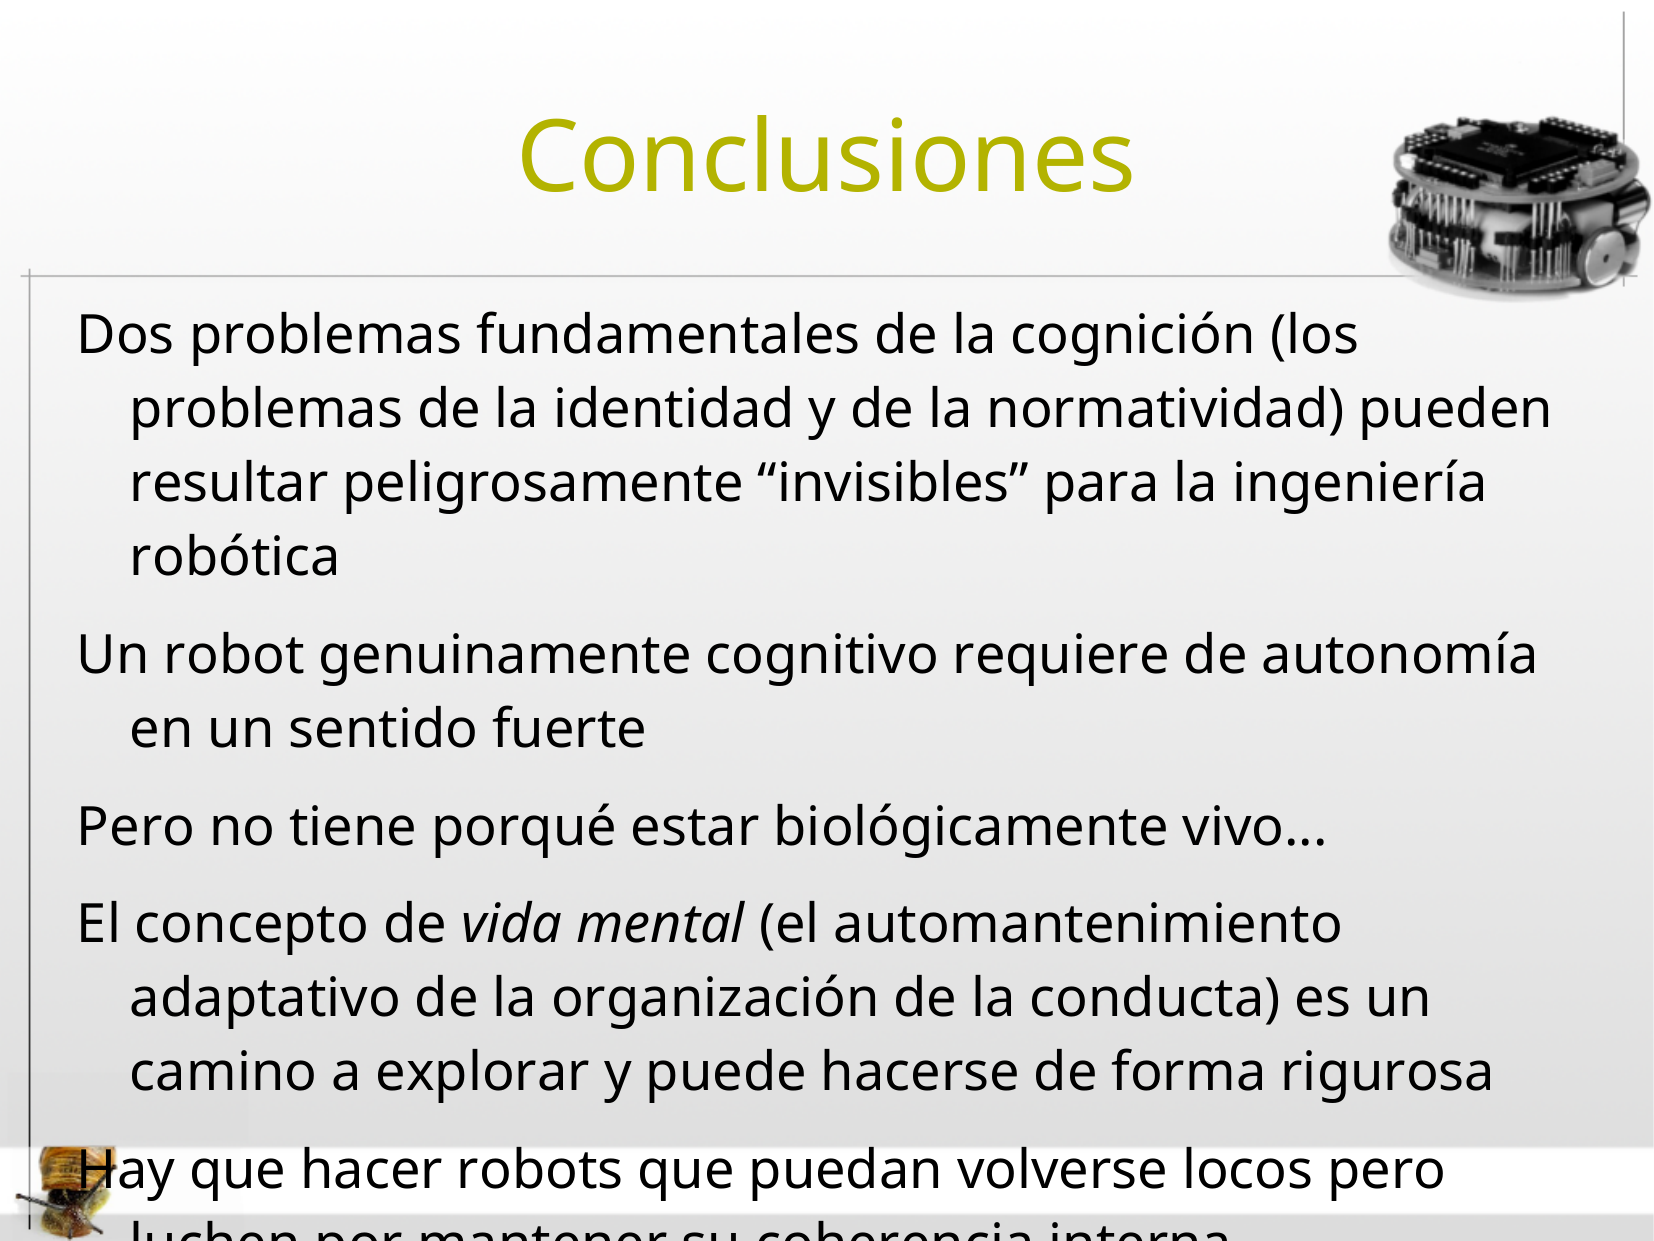

# Conclusiones
Dos problemas fundamentales de la cognición (los problemas de la identidad y de la normatividad) pueden resultar peligrosamente “invisibles” para la ingeniería robótica
Un robot genuinamente cognitivo requiere de autonomía en un sentido fuerte
Pero no tiene porqué estar biológicamente vivo...
El concepto de vida mental (el automantenimiento adaptativo de la organización de la conducta) es un camino a explorar y puede hacerse de forma rigurosa
Hay que hacer robots que puedan volverse locos pero luchen por mantener su coherencia interna